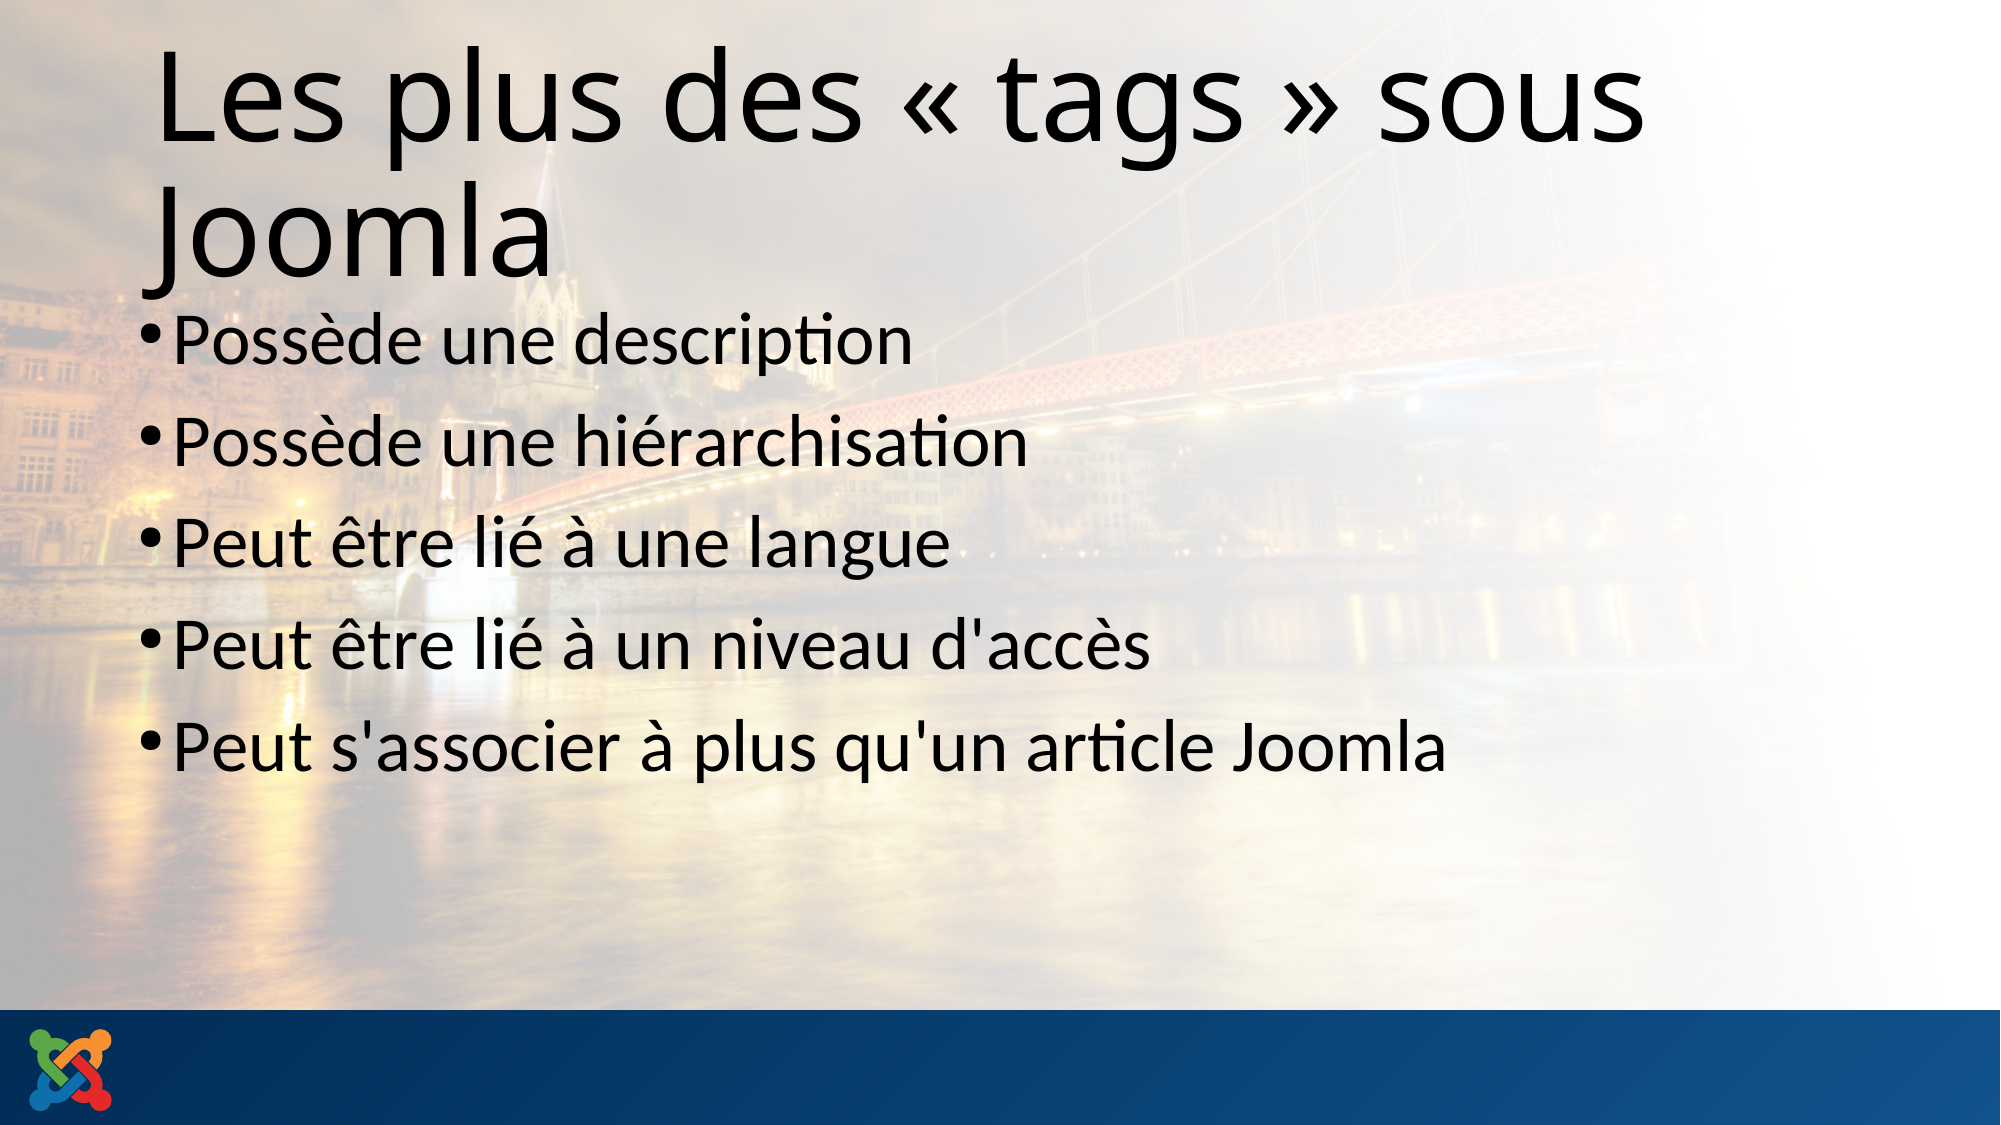

# Les plus des « tags » sous Joomla
Possède une description
Possède une hiérarchisation
Peut être lié à une langue
Peut être lié à un niveau d'accès
Peut s'associer à plus qu'un article Joomla